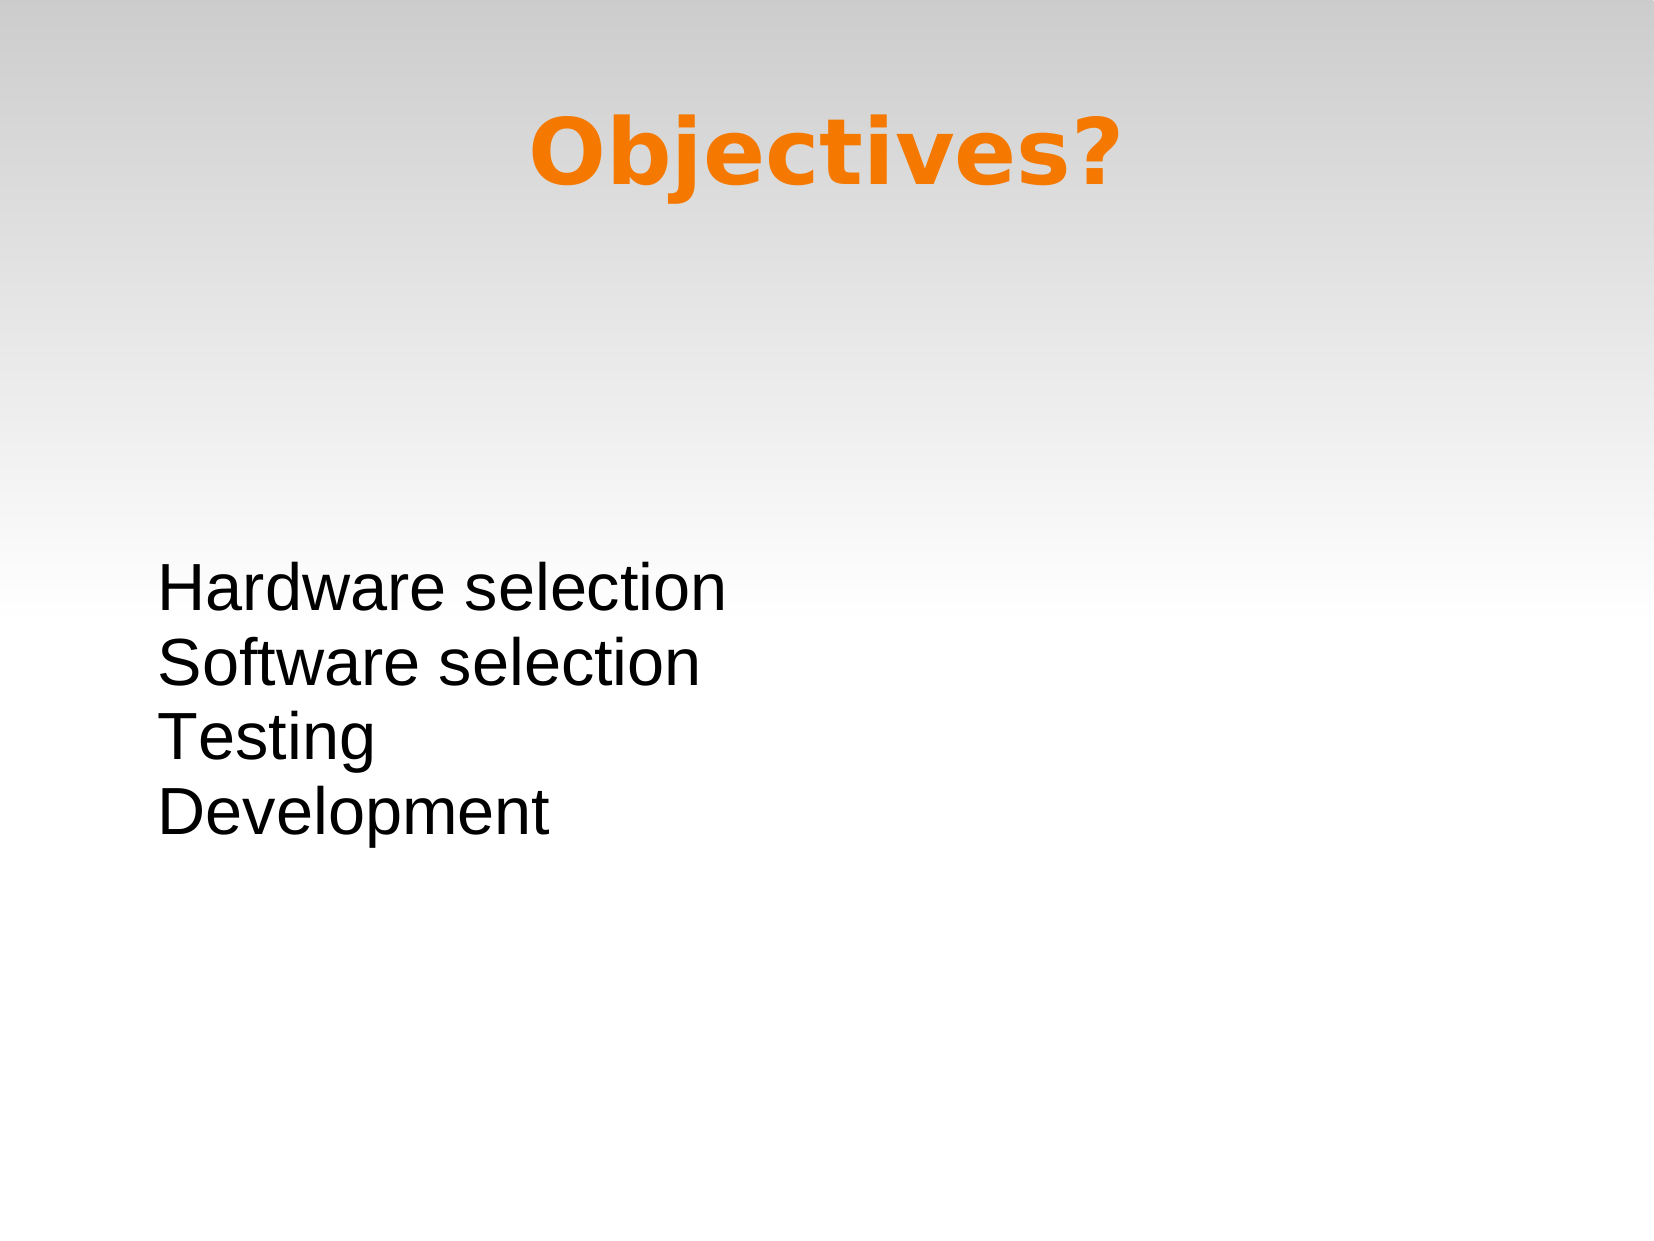

# Objectives?
	Hardware selection
	Software selection
	Testing
	Development